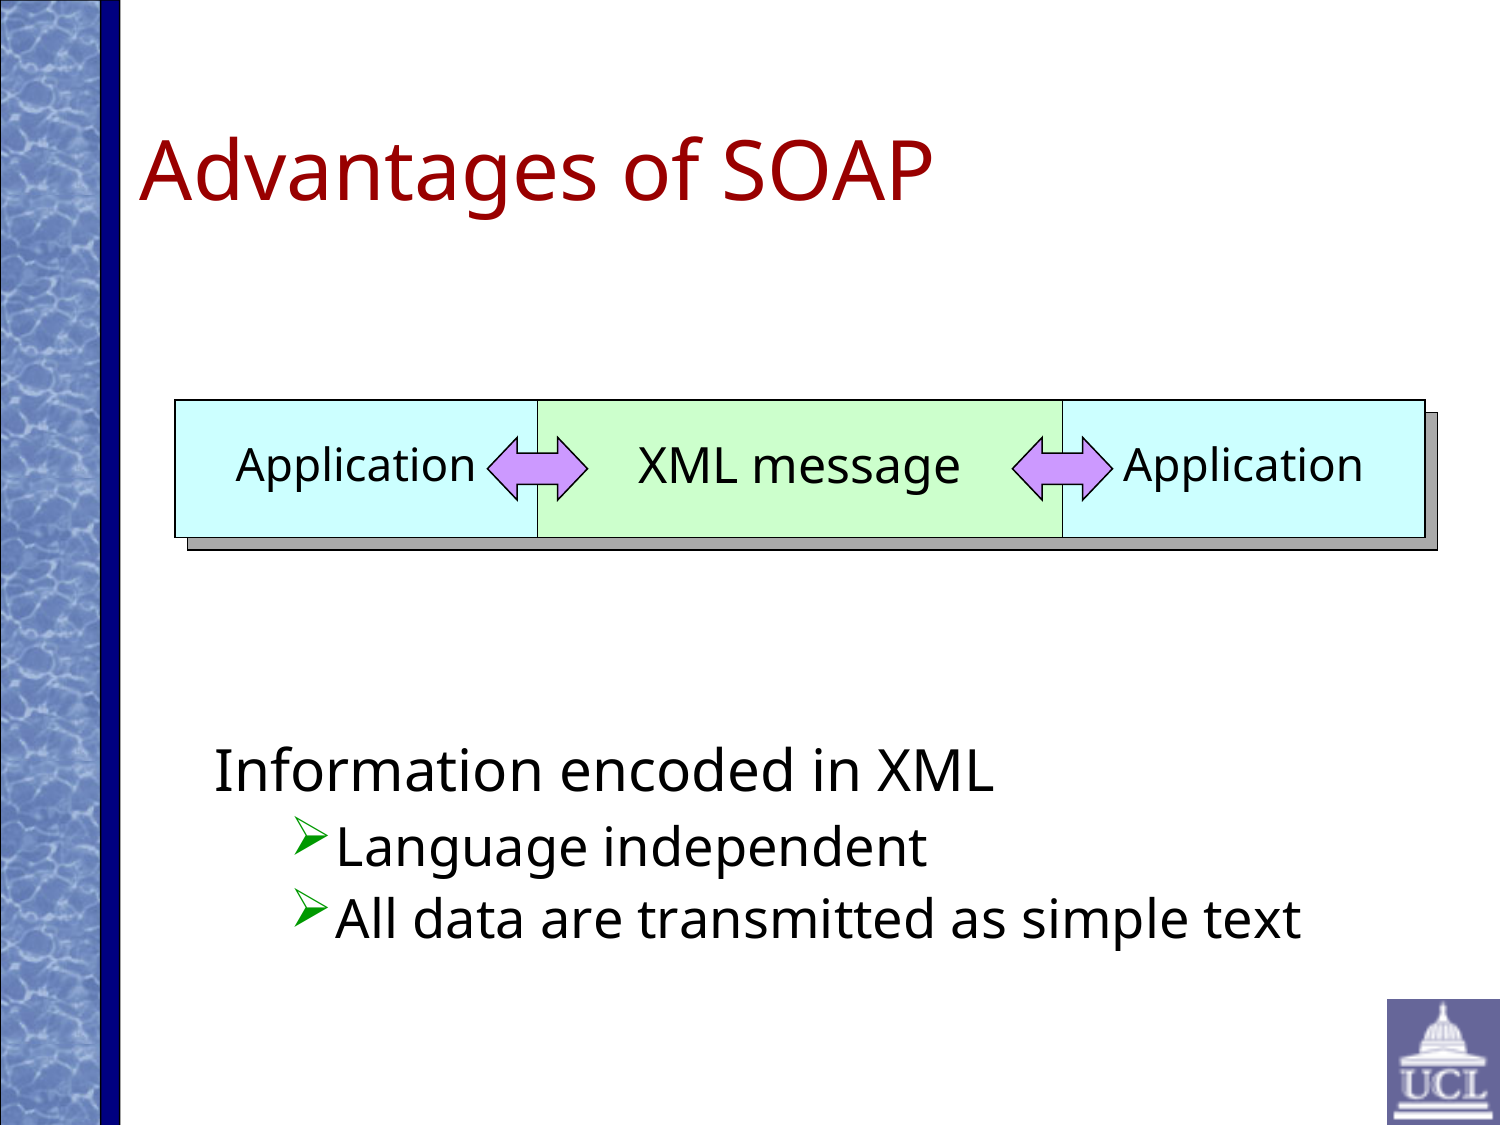

# Advantages of SOAP
Application
XML message
Application
Information encoded in XML
Language independent
All data are transmitted as simple text